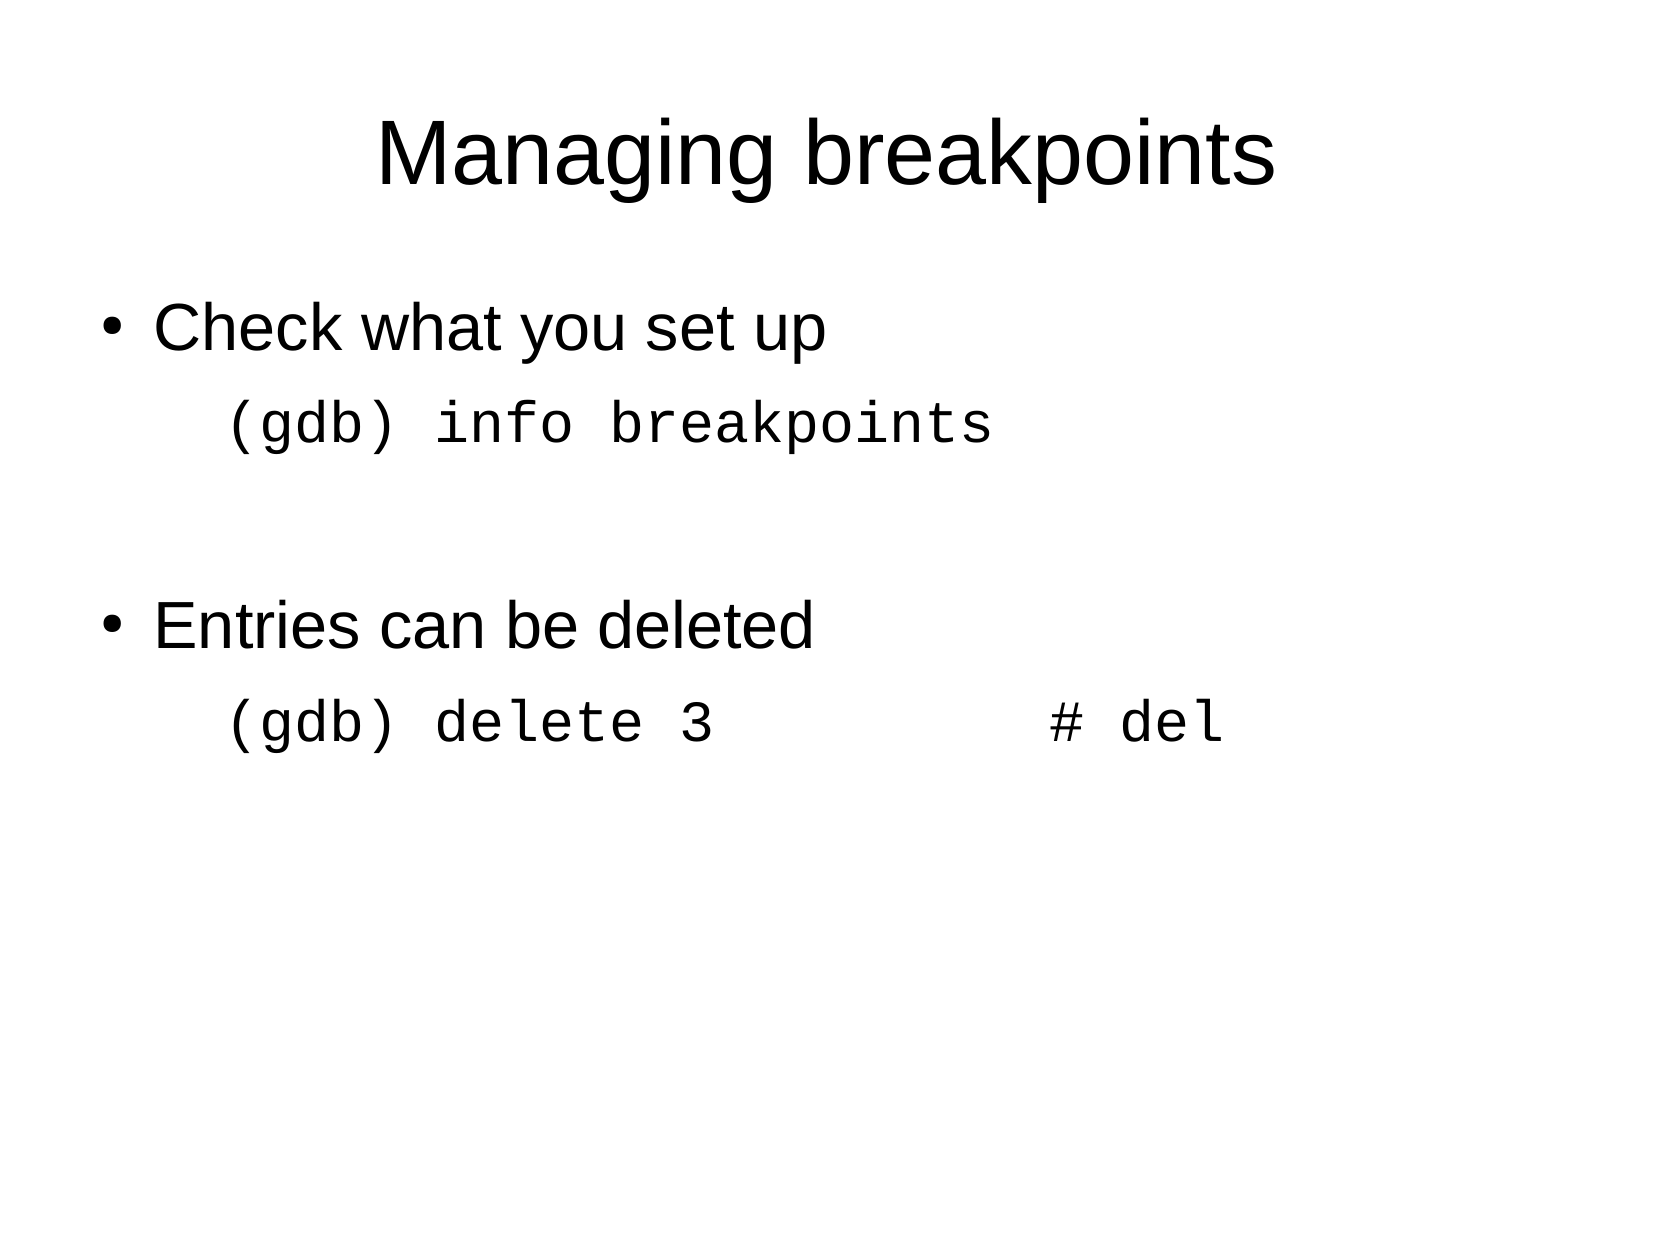

# Managing breakpoints
Check what you set up
(gdb) info breakpoints
Entries can be deleted
(gdb) delete 3					# del